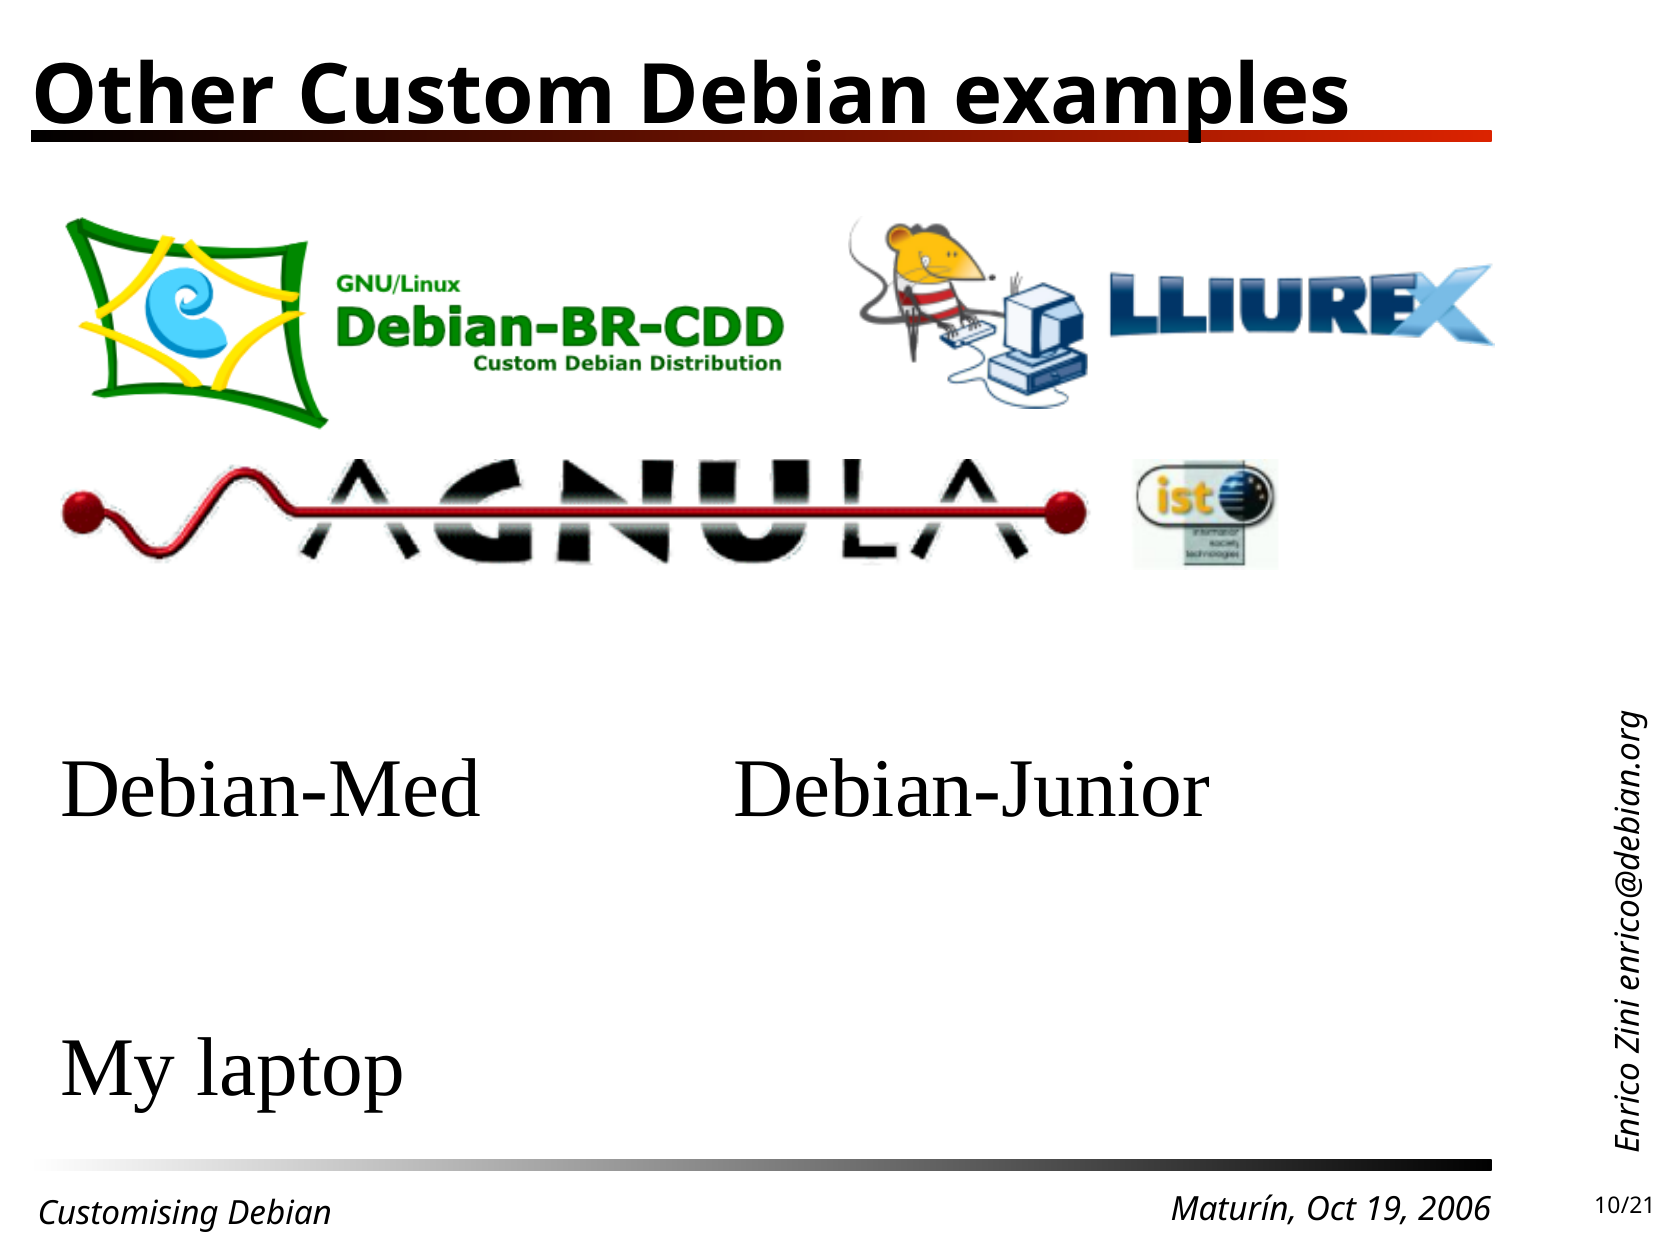

Other Custom Debian examples
Debian-Med
Debian-Junior
My laptop